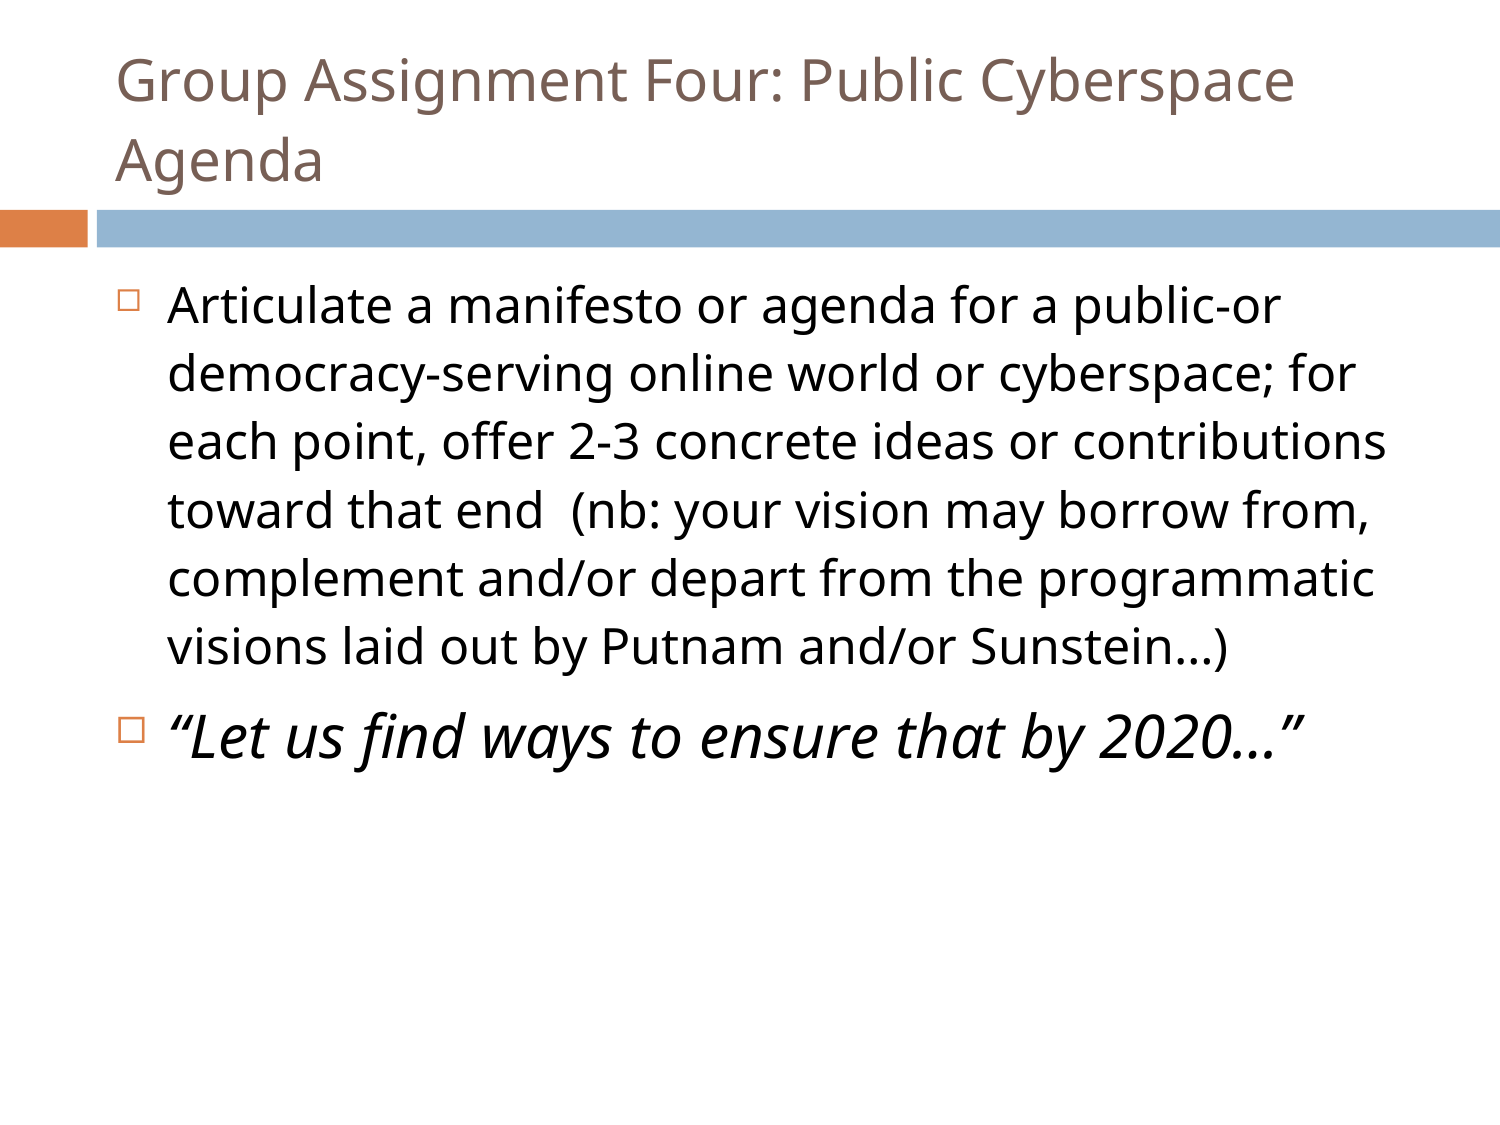

# Group Assignment Four: Public Cyberspace Agenda
Articulate a manifesto or agenda for a public-or democracy-serving online world or cyberspace; for each point, offer 2-3 concrete ideas or contributions toward that end (nb: your vision may borrow from, complement and/or depart from the programmatic visions laid out by Putnam and/or Sunstein…)
“Let us find ways to ensure that by 2020…”